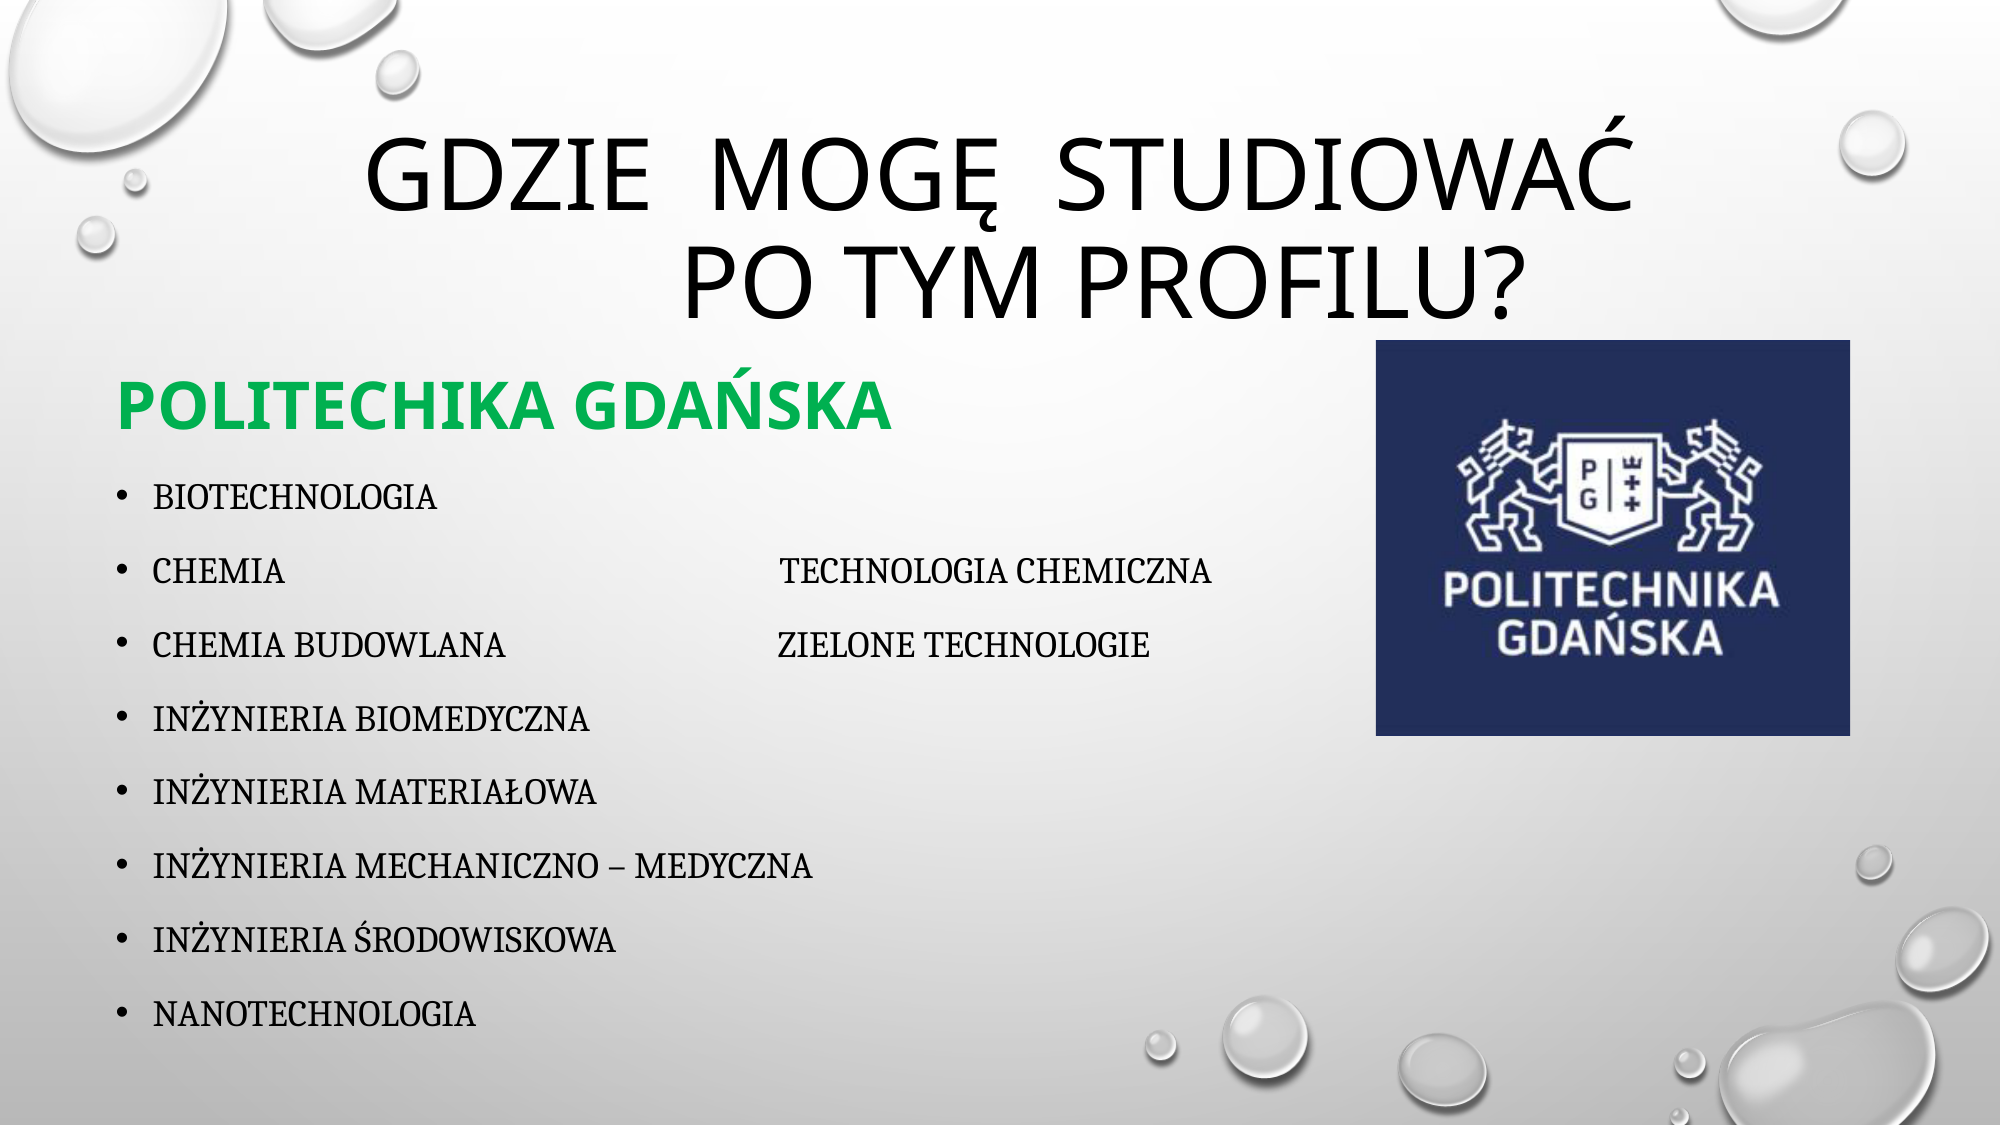

# Gdzie mogę studiować po tym profilu?
POLITECHIKA GDAŃSKA
Biotechnologia
Chemia Technologia chemiczna
Chemia budowlana Zielone technologie
Inżynieria biomedyczna
Inżynieria materiałowa
Inżynieria mechaniczno – medyczna
Inżynieria środowiskowa
Nanotechnologia